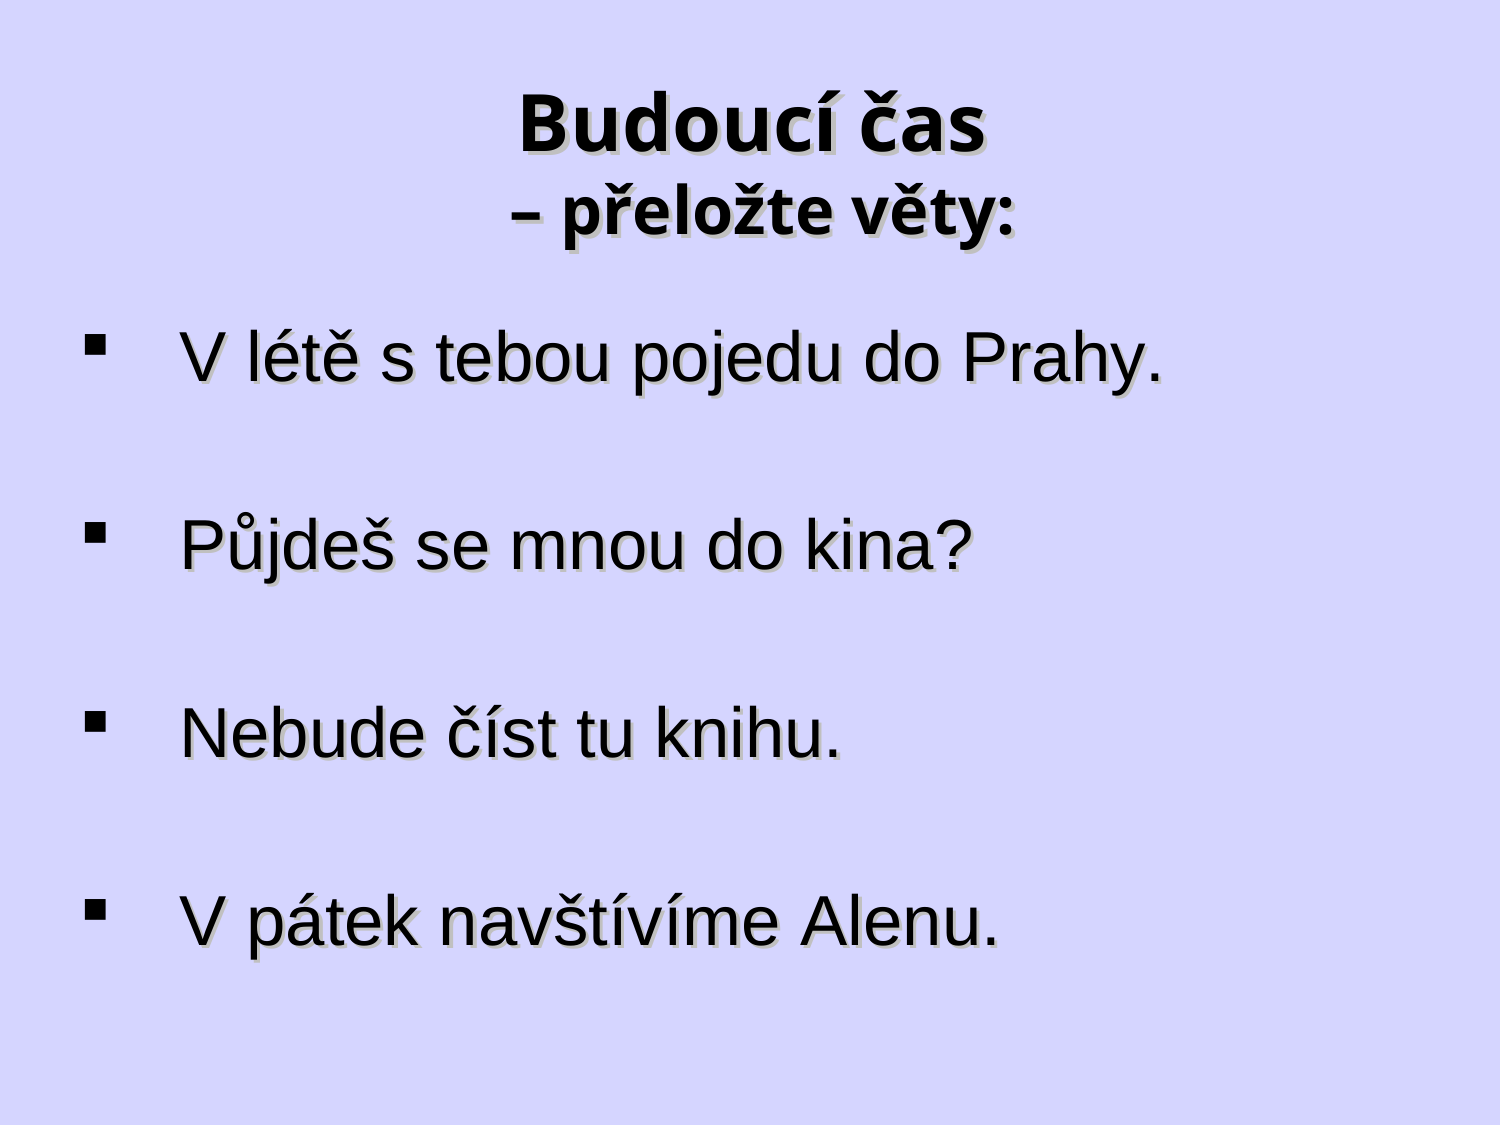

# Budoucí čas – přeložte věty:
V létě s tebou pojedu do Prahy.
Půjdeš se mnou do kina?
Nebude číst tu knihu.
V pátek navštívíme Alenu.